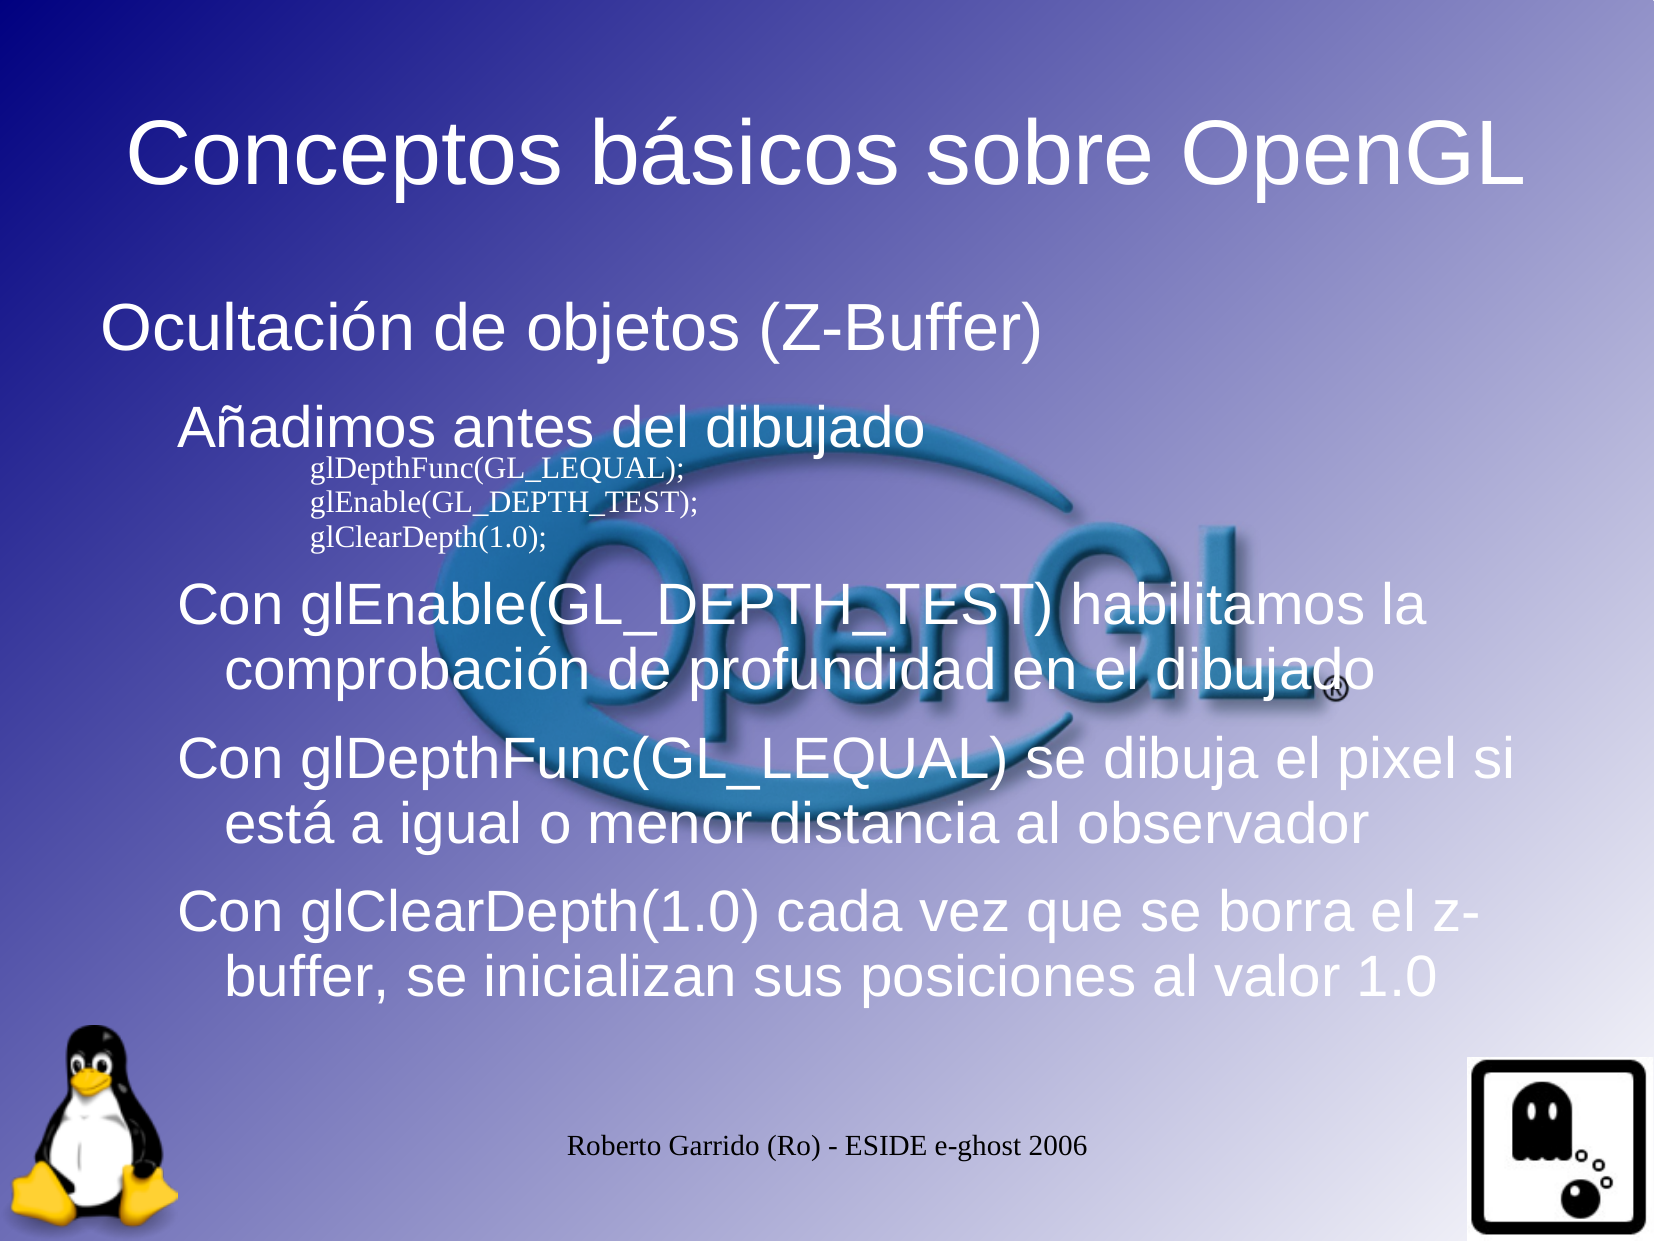

# Conceptos básicos sobre OpenGL
Ocultación de objetos (Z-Buffer)
Añadimos antes del dibujado
Con glEnable(GL_DEPTH_TEST) habilitamos la comprobación de profundidad en el dibujado
Con glDepthFunc(GL_LEQUAL) se dibuja el pixel si está a igual o menor distancia al observador
Con glClearDepth(1.0) cada vez que se borra el z-buffer, se inicializan sus posiciones al valor 1.0
glDepthFunc(GL_LEQUAL);
glEnable(GL_DEPTH_TEST);
glClearDepth(1.0);
Roberto Garrido (Ro) - ESIDE e-ghost 2006